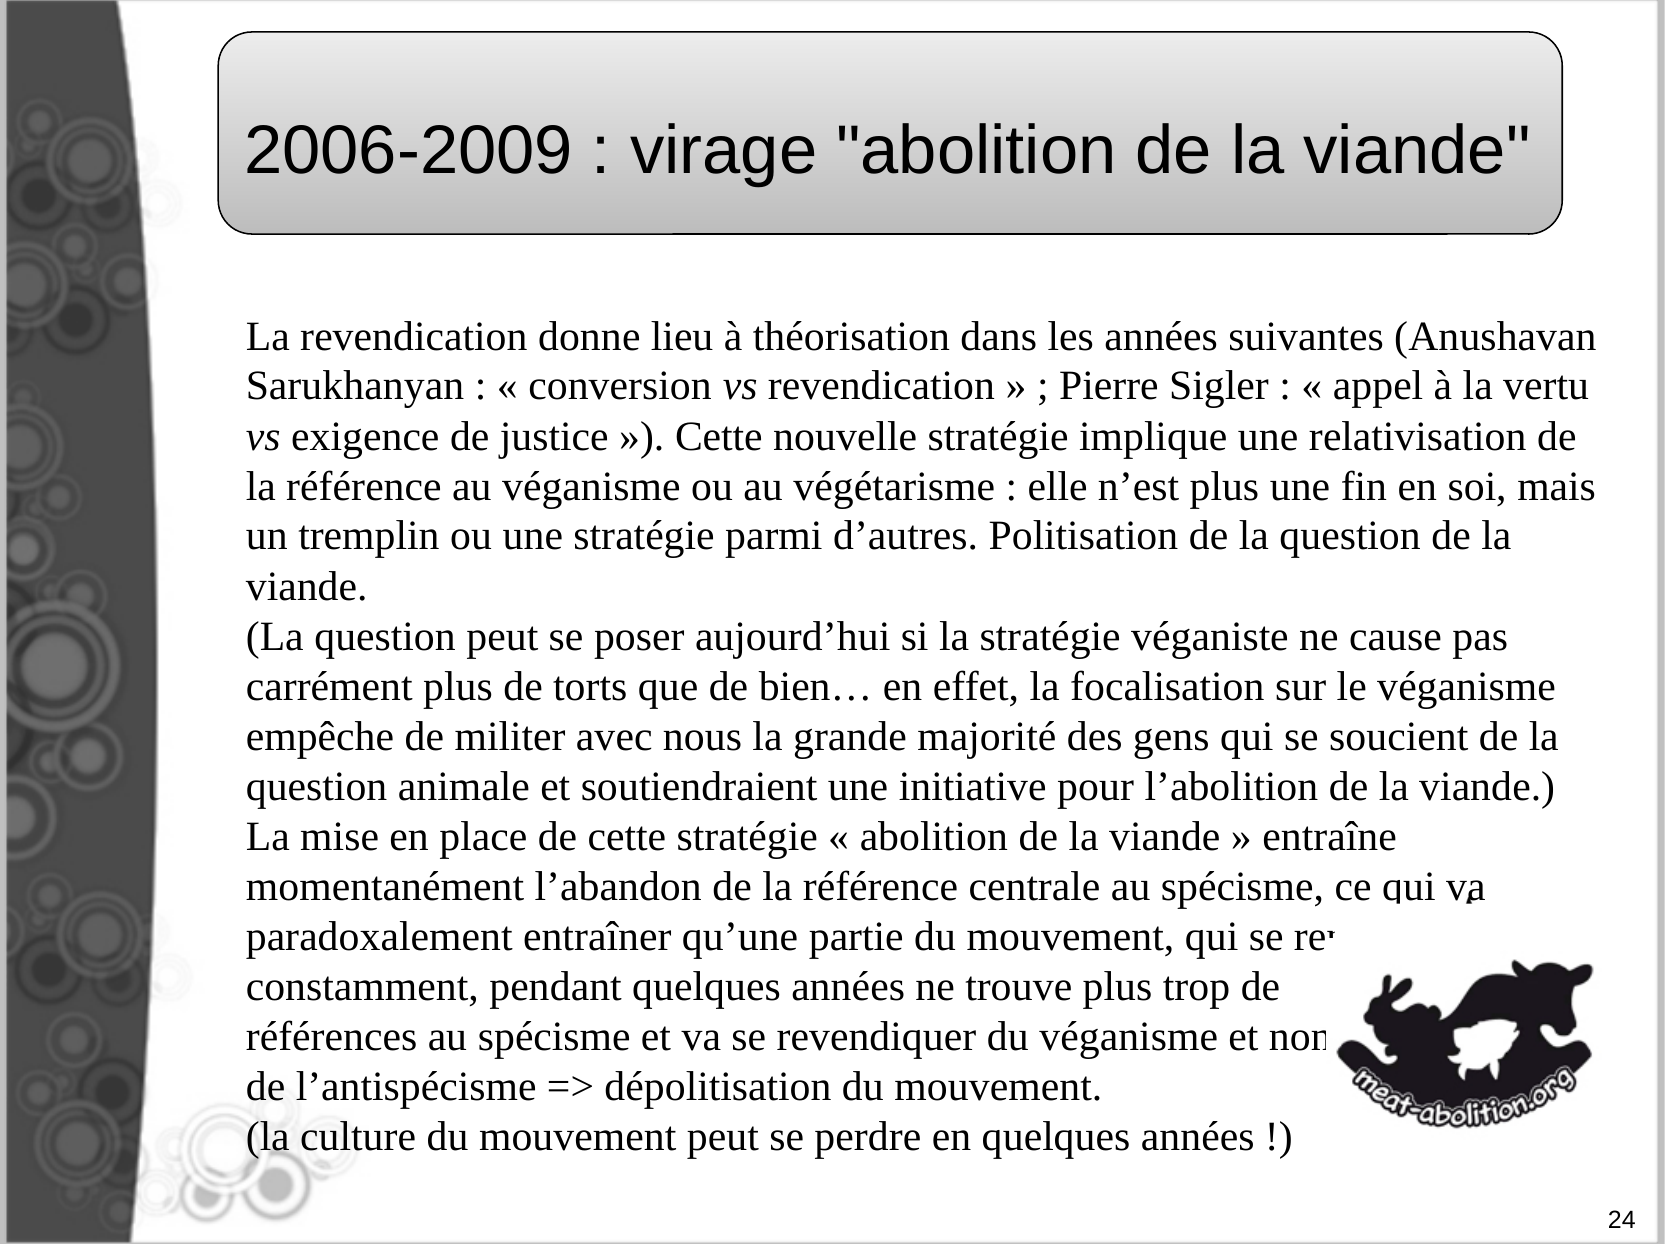

2006-2009 : virage "abolition de la viande"
La revendication donne lieu à théorisation dans les années suivantes (Anushavan Sarukhanyan : « conversion vs revendication » ; Pierre Sigler : « appel à la vertu vs exigence de justice »). Cette nouvelle stratégie implique une relativisation de la référence au véganisme ou au végétarisme : elle n’est plus une fin en soi, mais un tremplin ou une stratégie parmi d’autres. Politisation de la question de la viande.
(La question peut se poser aujourd’hui si la stratégie véganiste ne cause pas carrément plus de torts que de bien… en effet, la focalisation sur le véganisme empêche de militer avec nous la grande majorité des gens qui se soucient de la question animale et soutiendraient une initiative pour l’abolition de la viande.)
La mise en place de cette stratégie « abolition de la viande » entraîne momentanément l’abandon de la référence centrale au spécisme, ce qui va paradoxalement entraîner qu’une partie du mouvement, qui se renouvelle constamment, pendant quelques années ne trouve plus trop de
références au spécisme et va se revendiquer du véganisme et non
de l’antispécisme => dépolitisation du mouvement.
(la culture du mouvement peut se perdre en quelques années !)
24